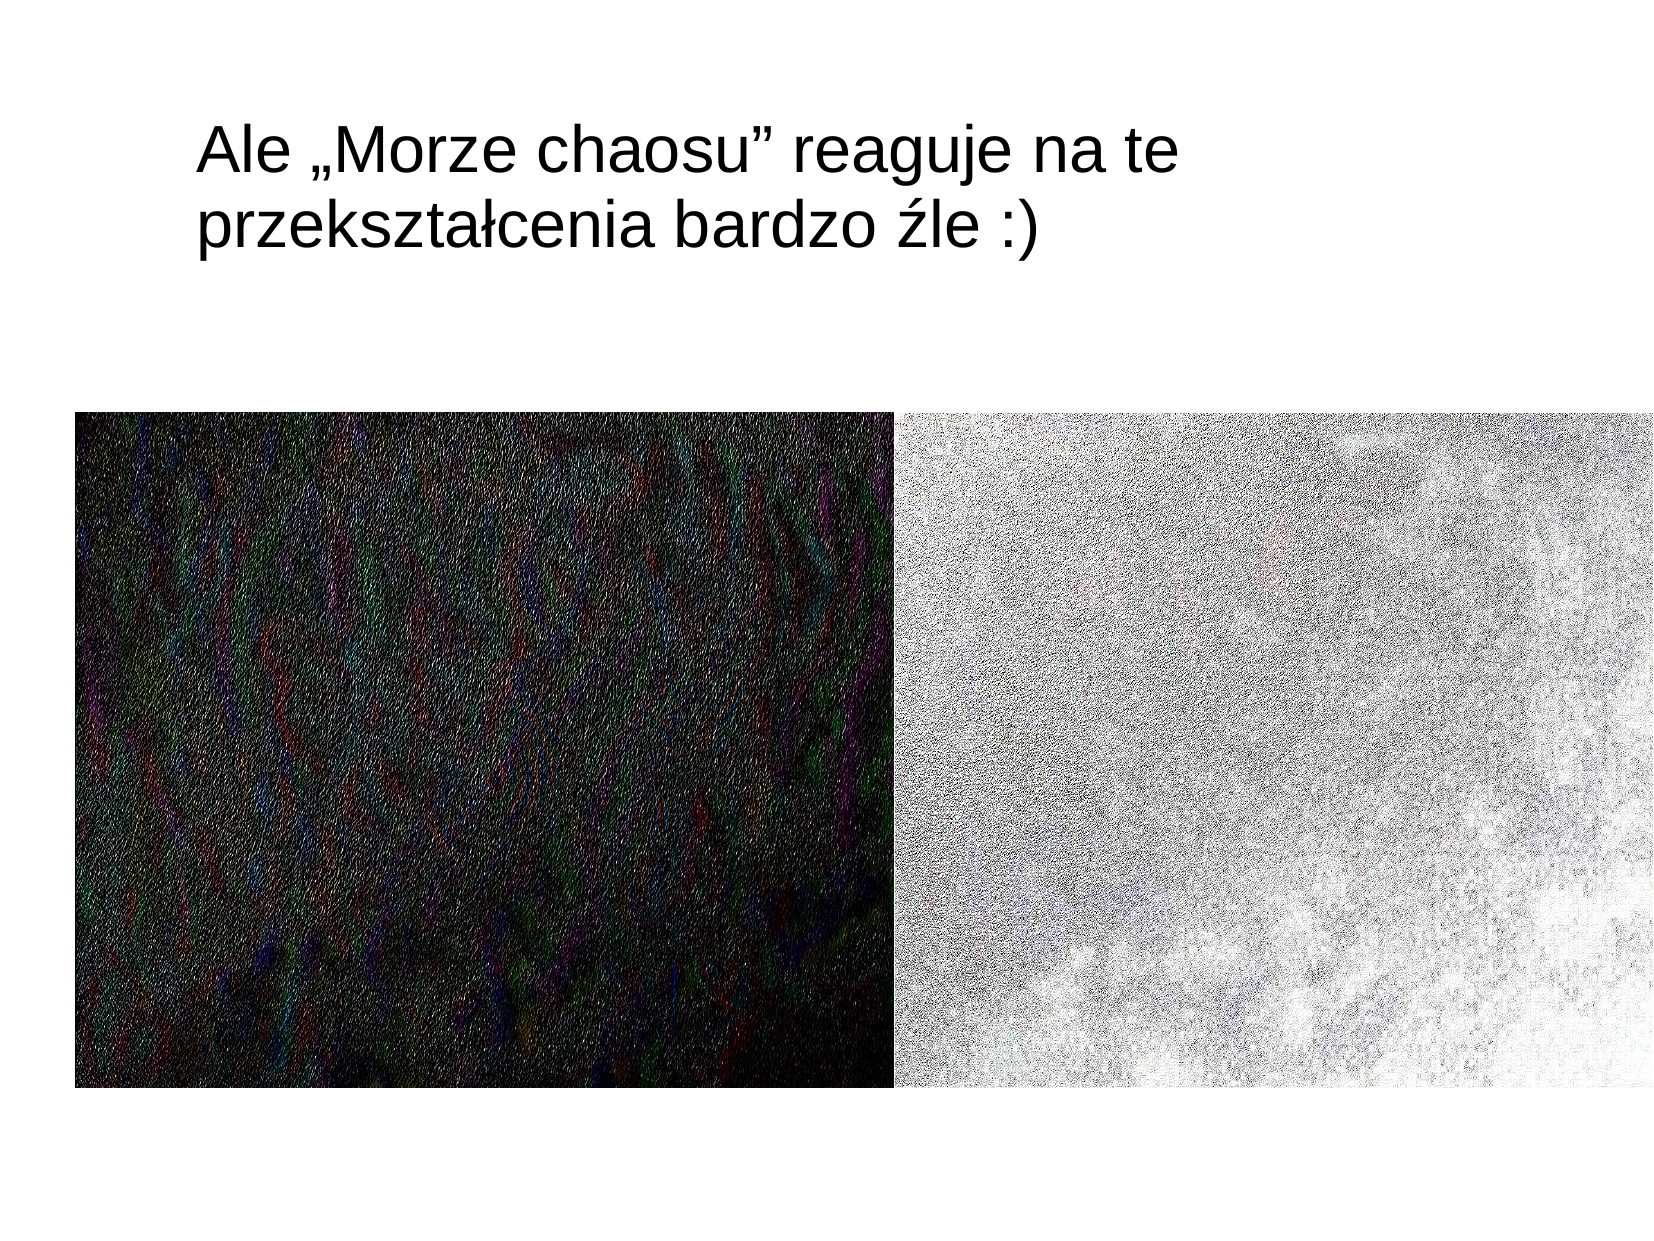

# Ale „Morze chaosu” reaguje na te przekształcenia bardzo źle :)